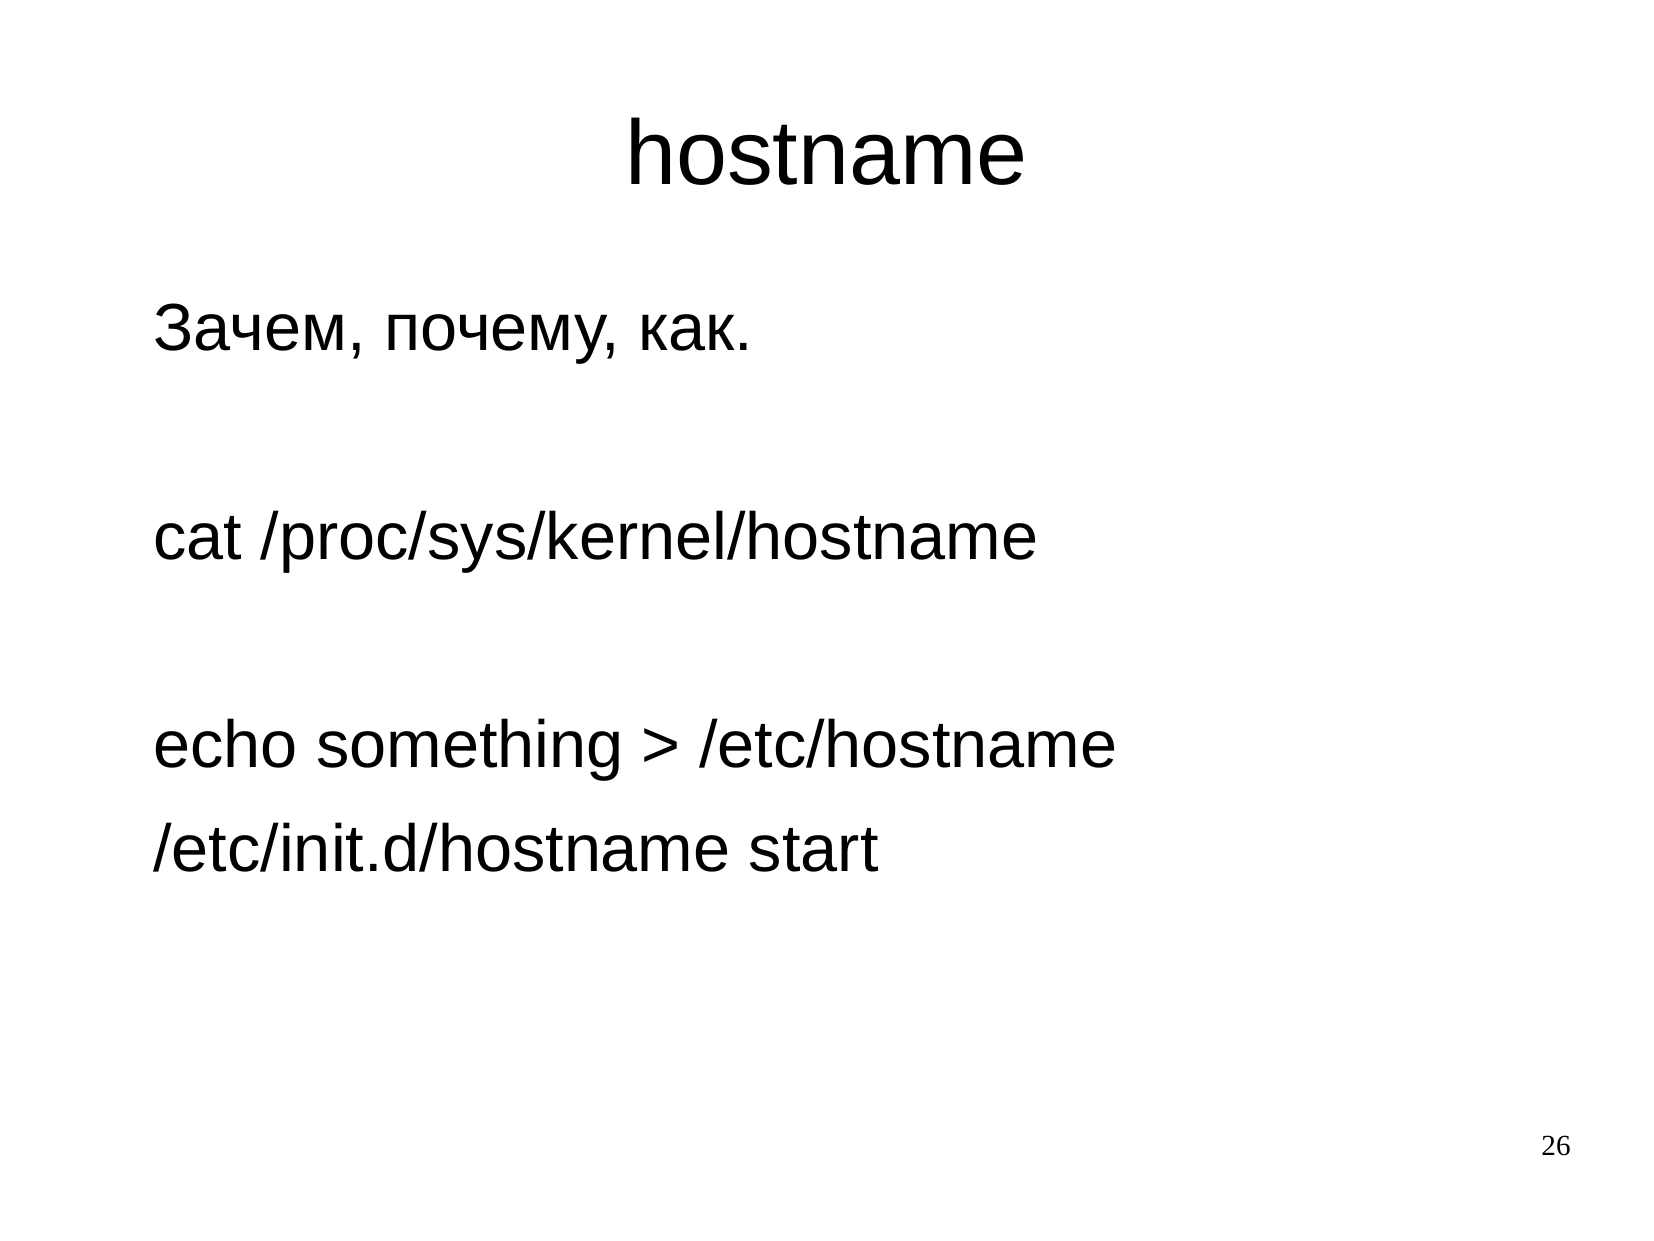

# hostname
Зачем, почему, как.
cat /proc/sys/kernel/hostname
echo something > /etc/hostname
/etc/init.d/hostname start
26